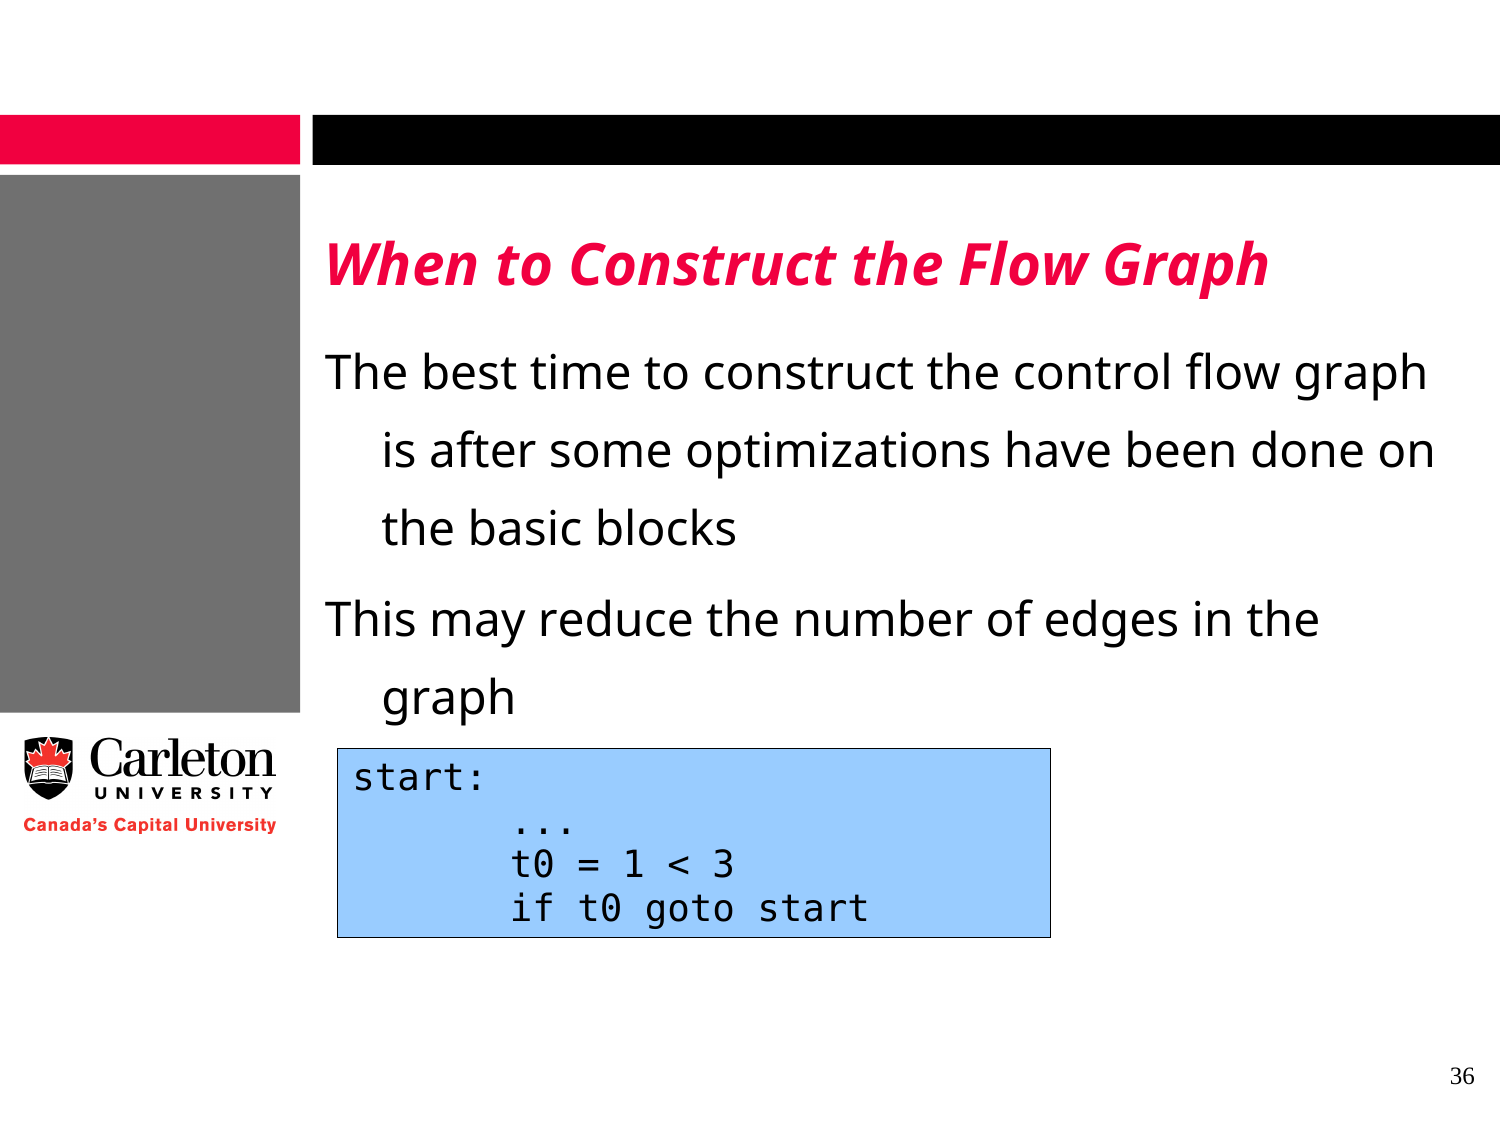

# When to Construct the Flow Graph
The best time to construct the control flow graph is after some optimizations have been done on the basic blocks
This may reduce the number of edges in the graph
start:
 ...
 t0 = 1 < 3
 if t0 goto start
36